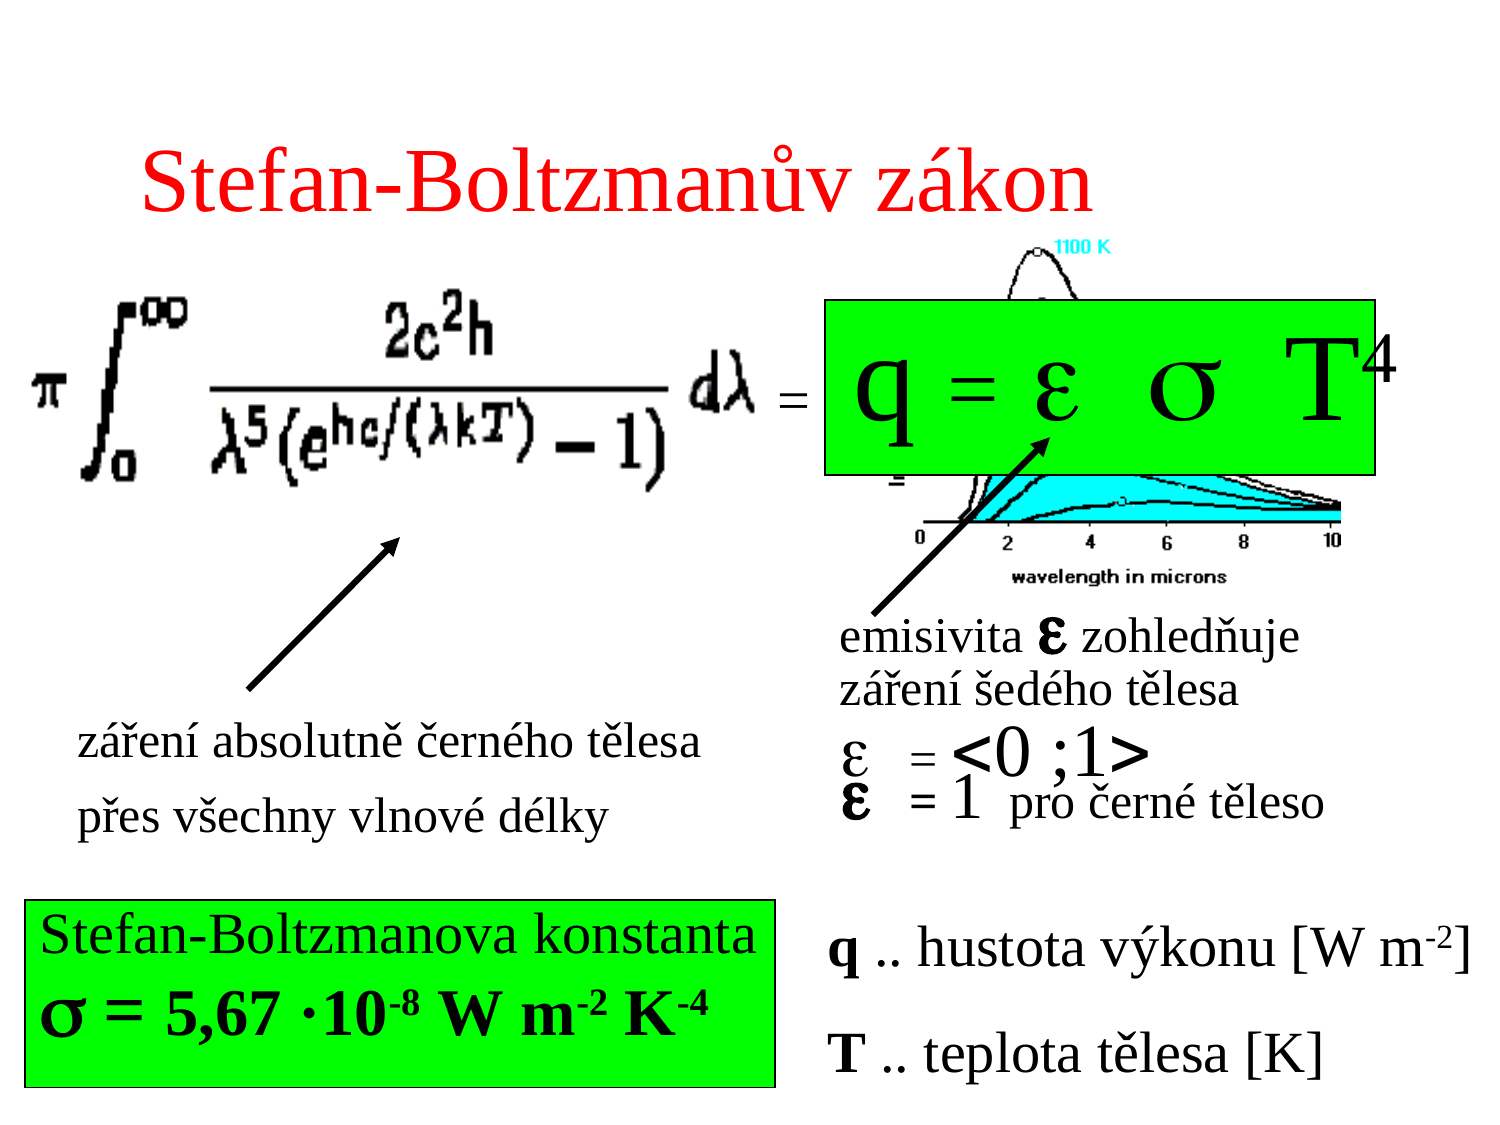

Stefan-Boltzmanův zákon
= q = T4
emisivita  zohledňuje záření šedého tělesa
= 0 ;1
= 1 pro černé těleso
záření absolutně černého tělesa
přes všechny vlnové délky
Stefan-Boltzmanova konstanta
 = 5,67 ·10-8 W m-2 K-4
q .. hustota výkonu [W m-2]
T .. teplota tělesa [K]